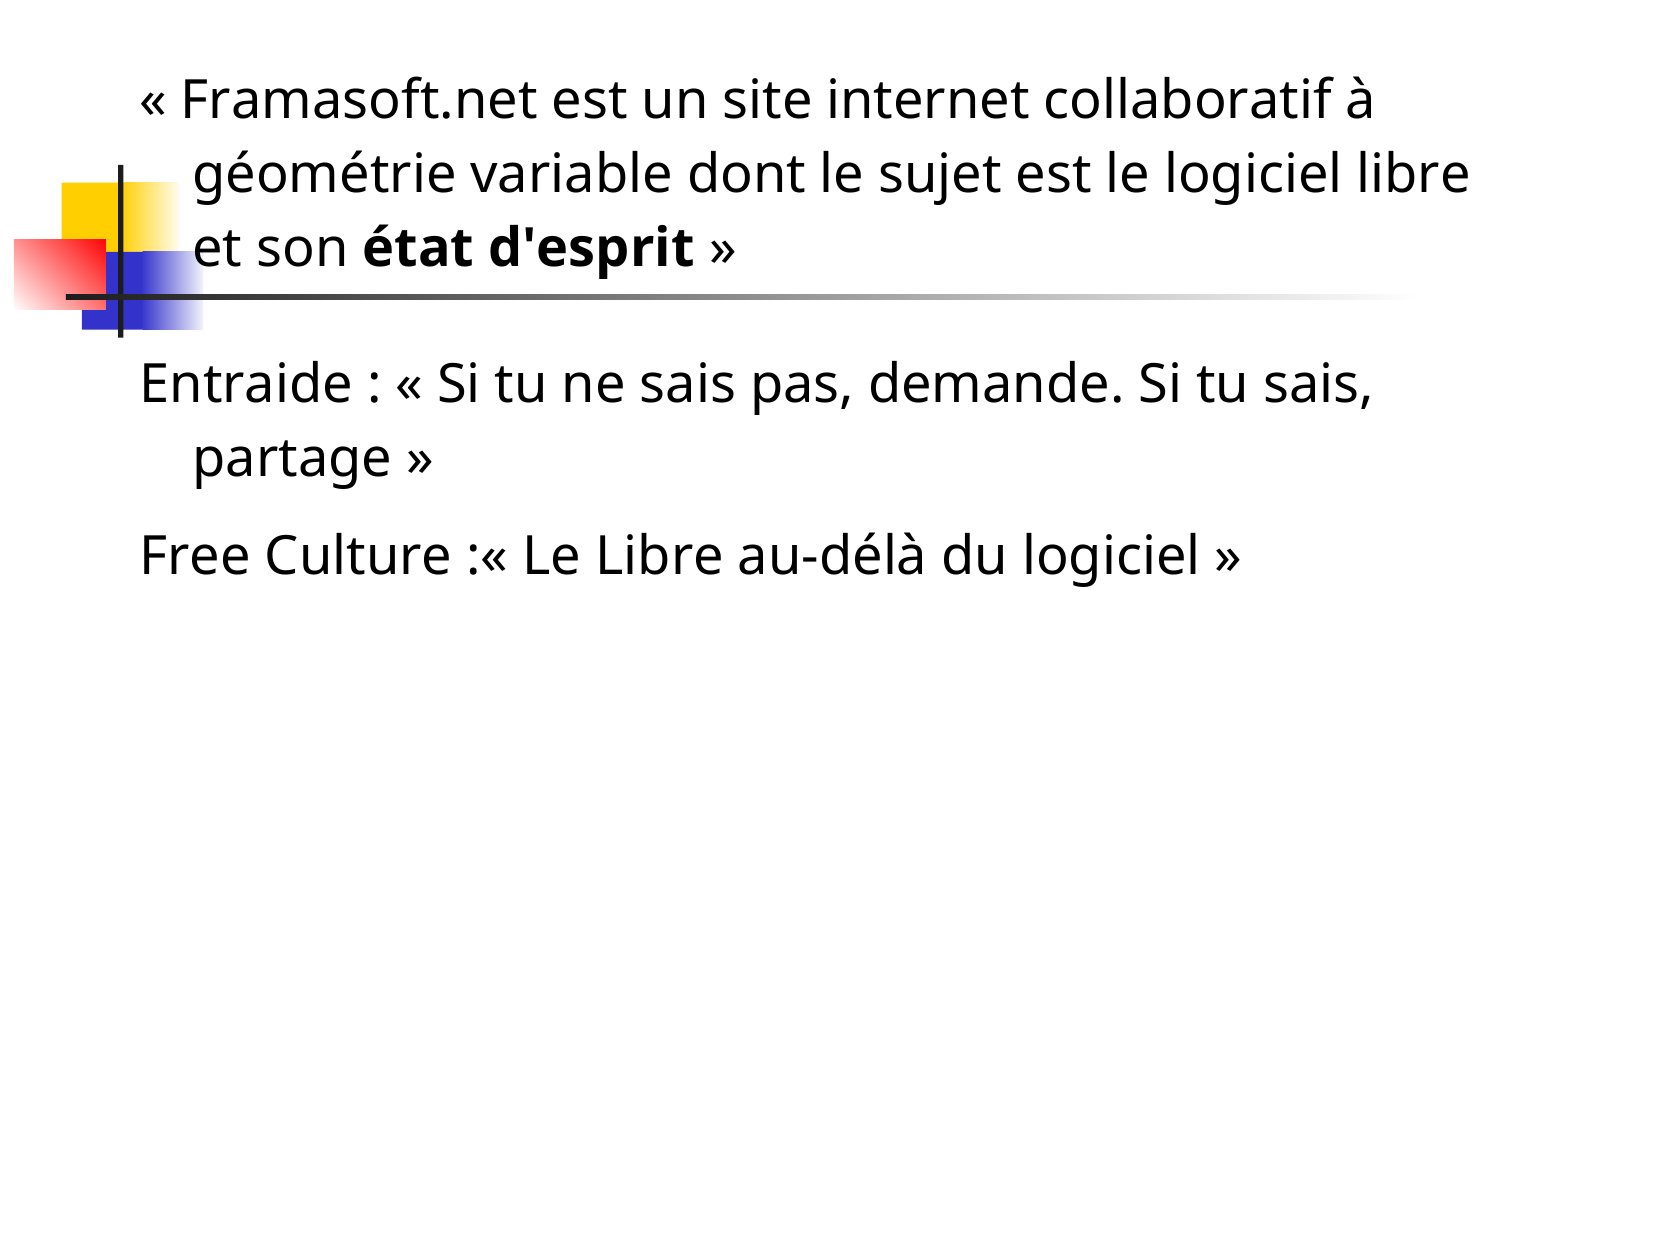

# « Framasoft.net est un site internet collaboratif à géométrie variable dont le sujet est le logiciel libre et son état d'esprit »
Entraide : « Si tu ne sais pas, demande. Si tu sais, partage »
Free Culture :« Le Libre au-délà du logiciel »